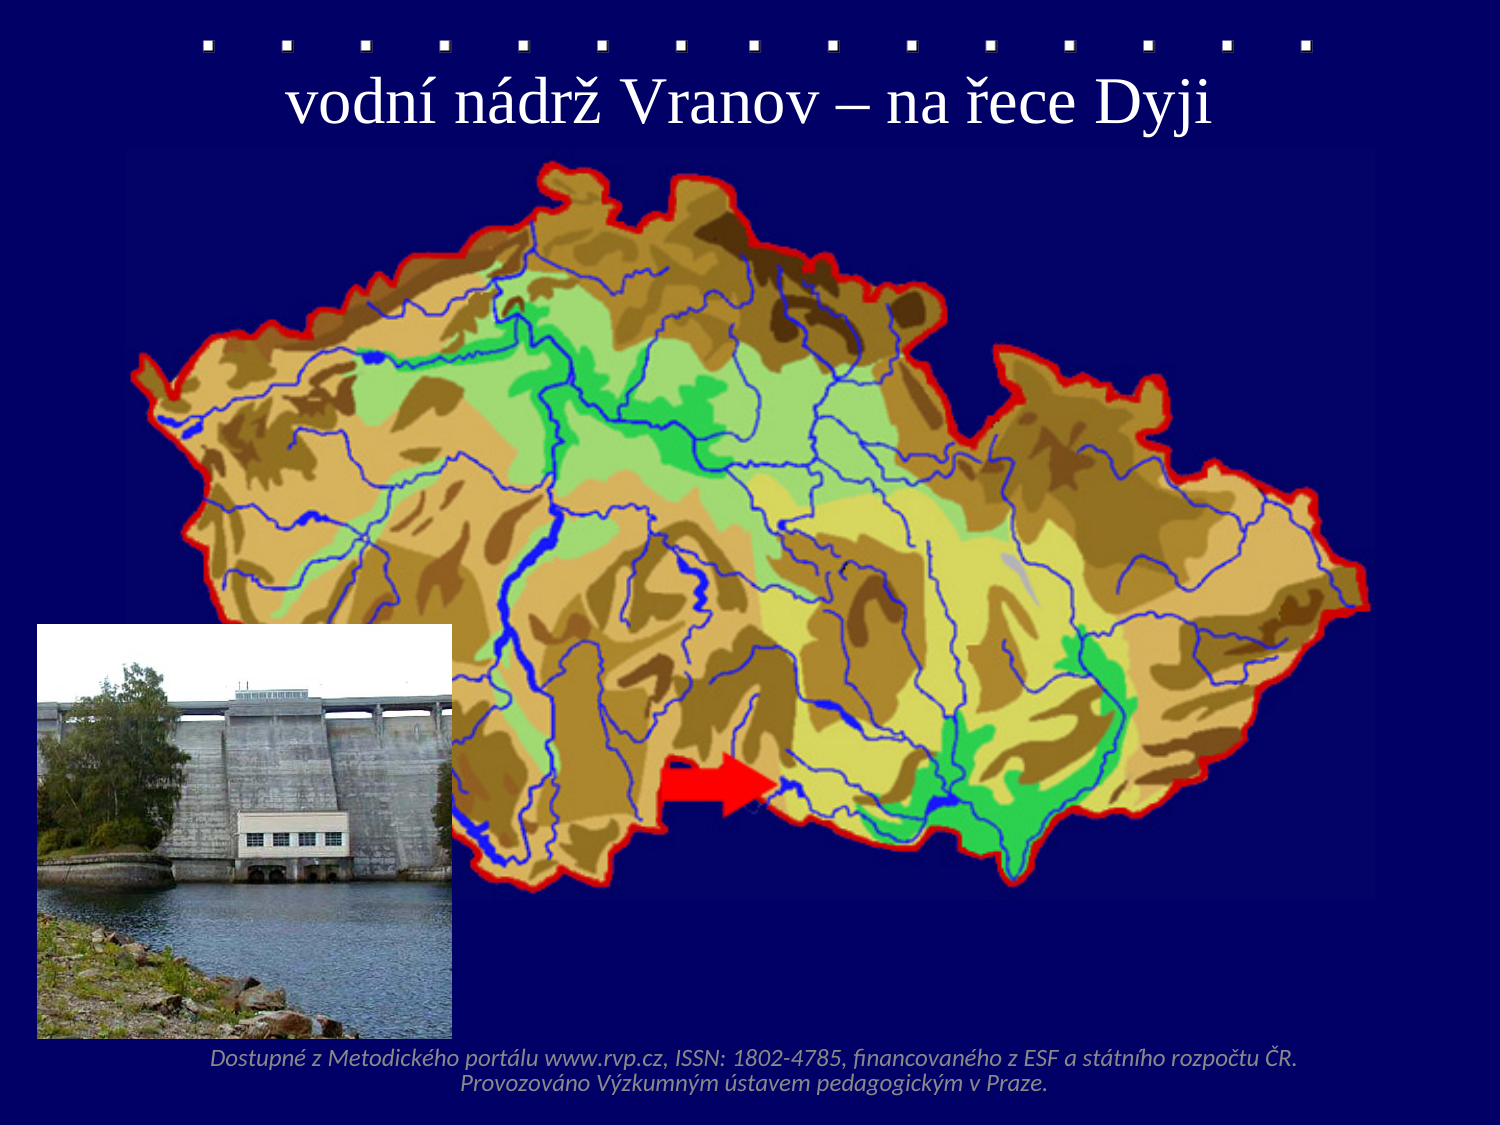

vodní nádrž Vranov – na řece Dyji
# nádrž Vranov